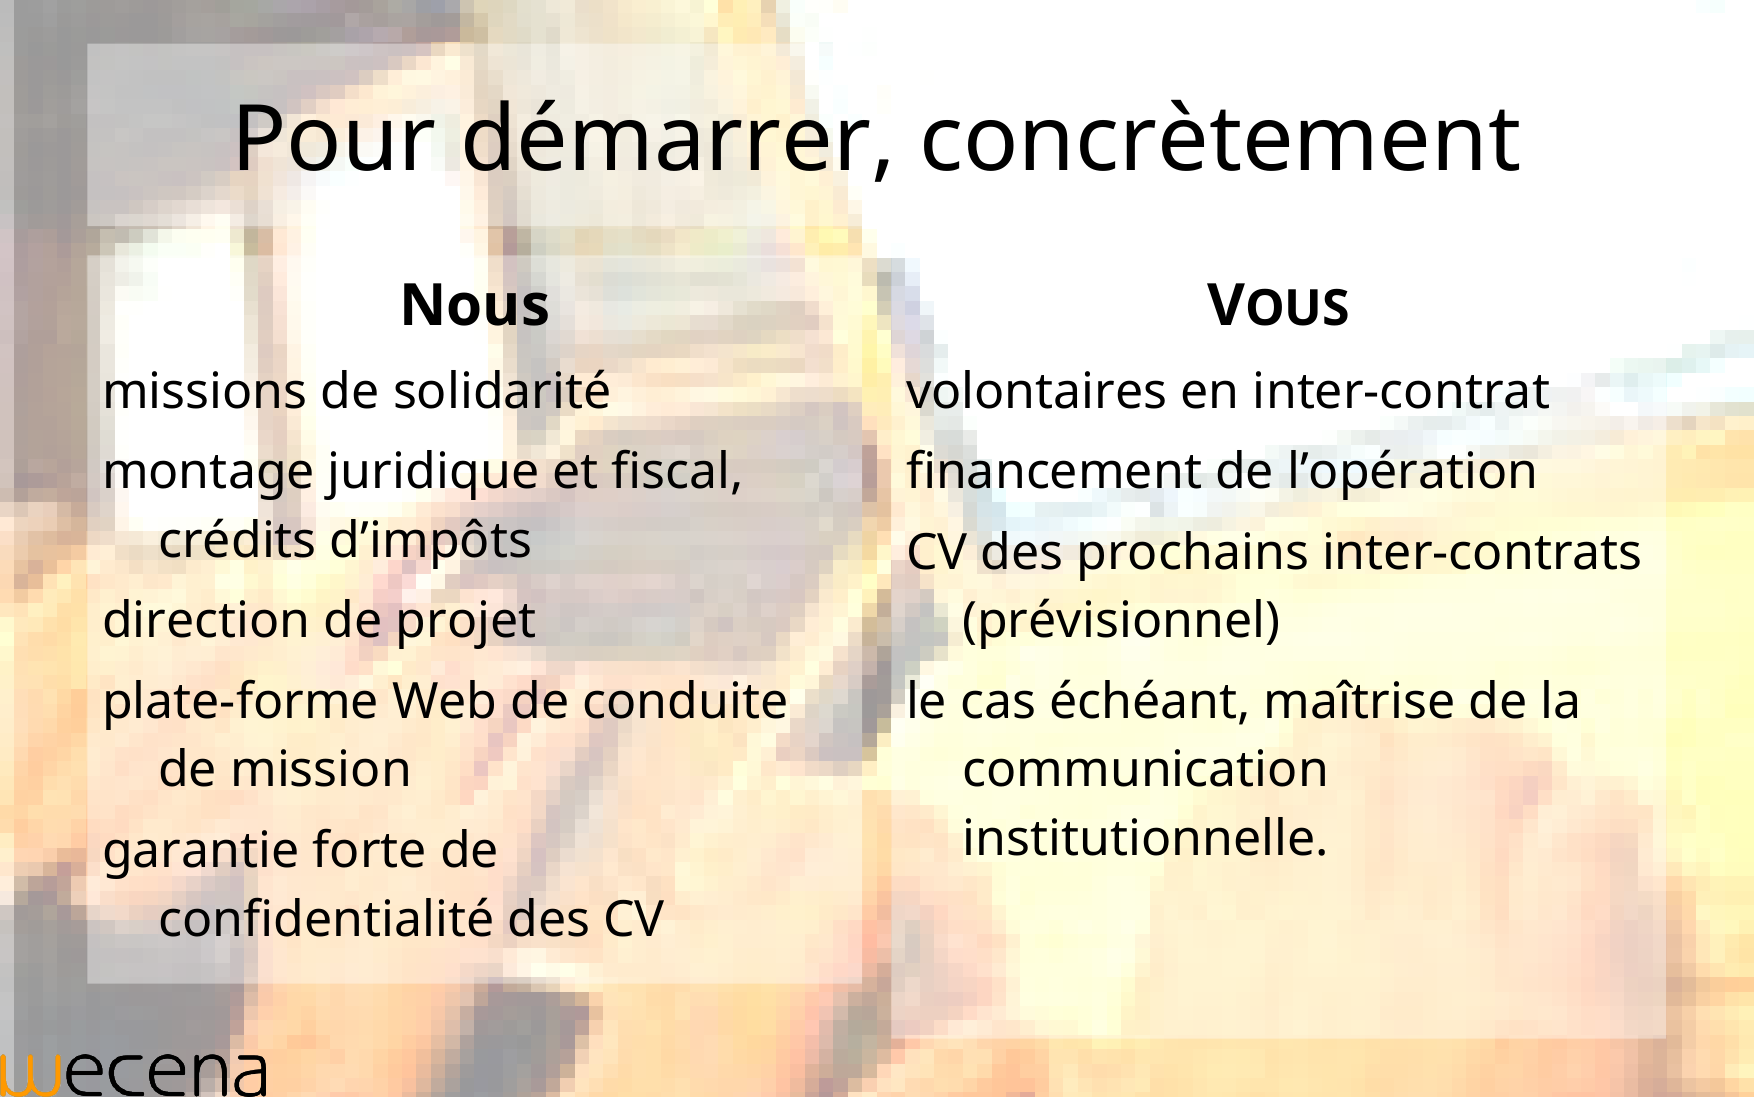

# Pour démarrer, concrètement
Nous
missions de solidarité
montage juridique et fiscal, crédits d’impôts
direction de projet
plate-forme Web de conduite de mission
garantie forte de confidentialité des CV
VOUS
volontaires en inter-contrat
financement de l’opération
CV des prochains inter-contrats (prévisionnel)
le cas échéant, maîtrise de la communication institutionnelle.